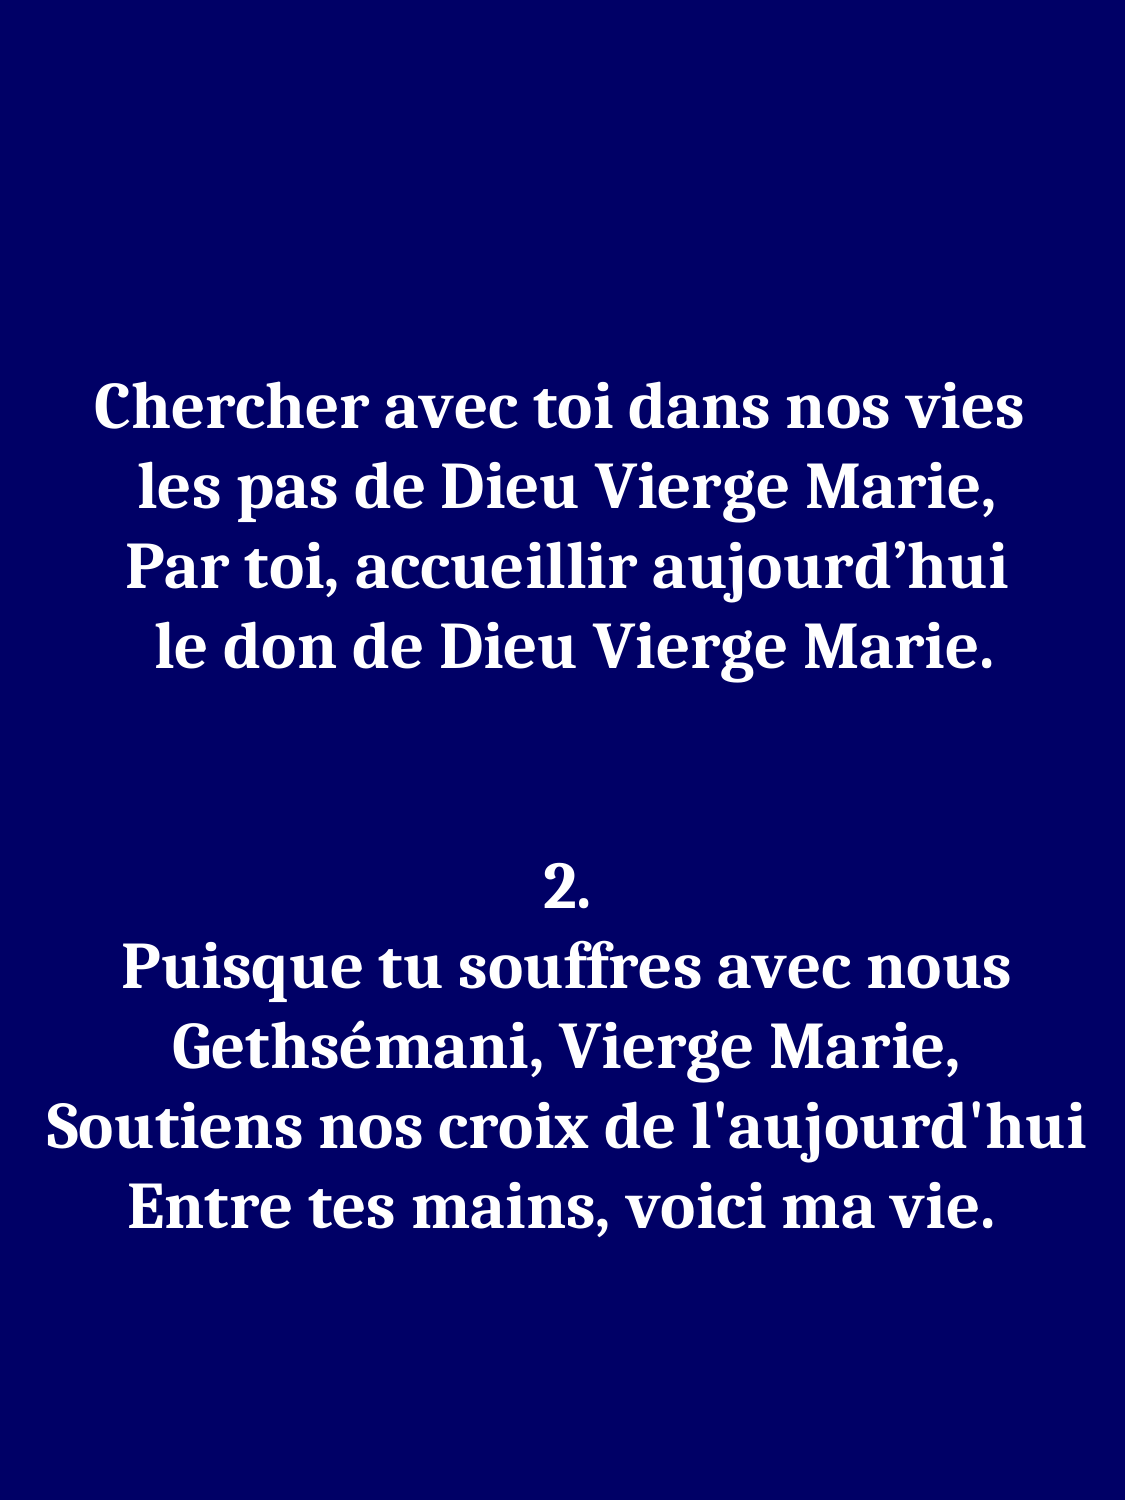

Chercher avec toi dans nos vies
les pas de Dieu Vierge Marie,
Par toi, accueillir aujourd’hui
 le don de Dieu Vierge Marie.
2.
Puisque tu souffres avec nous
Gethsémani, Vierge Marie,
Soutiens nos croix de l'aujourd'hui
Entre tes mains, voici ma vie.